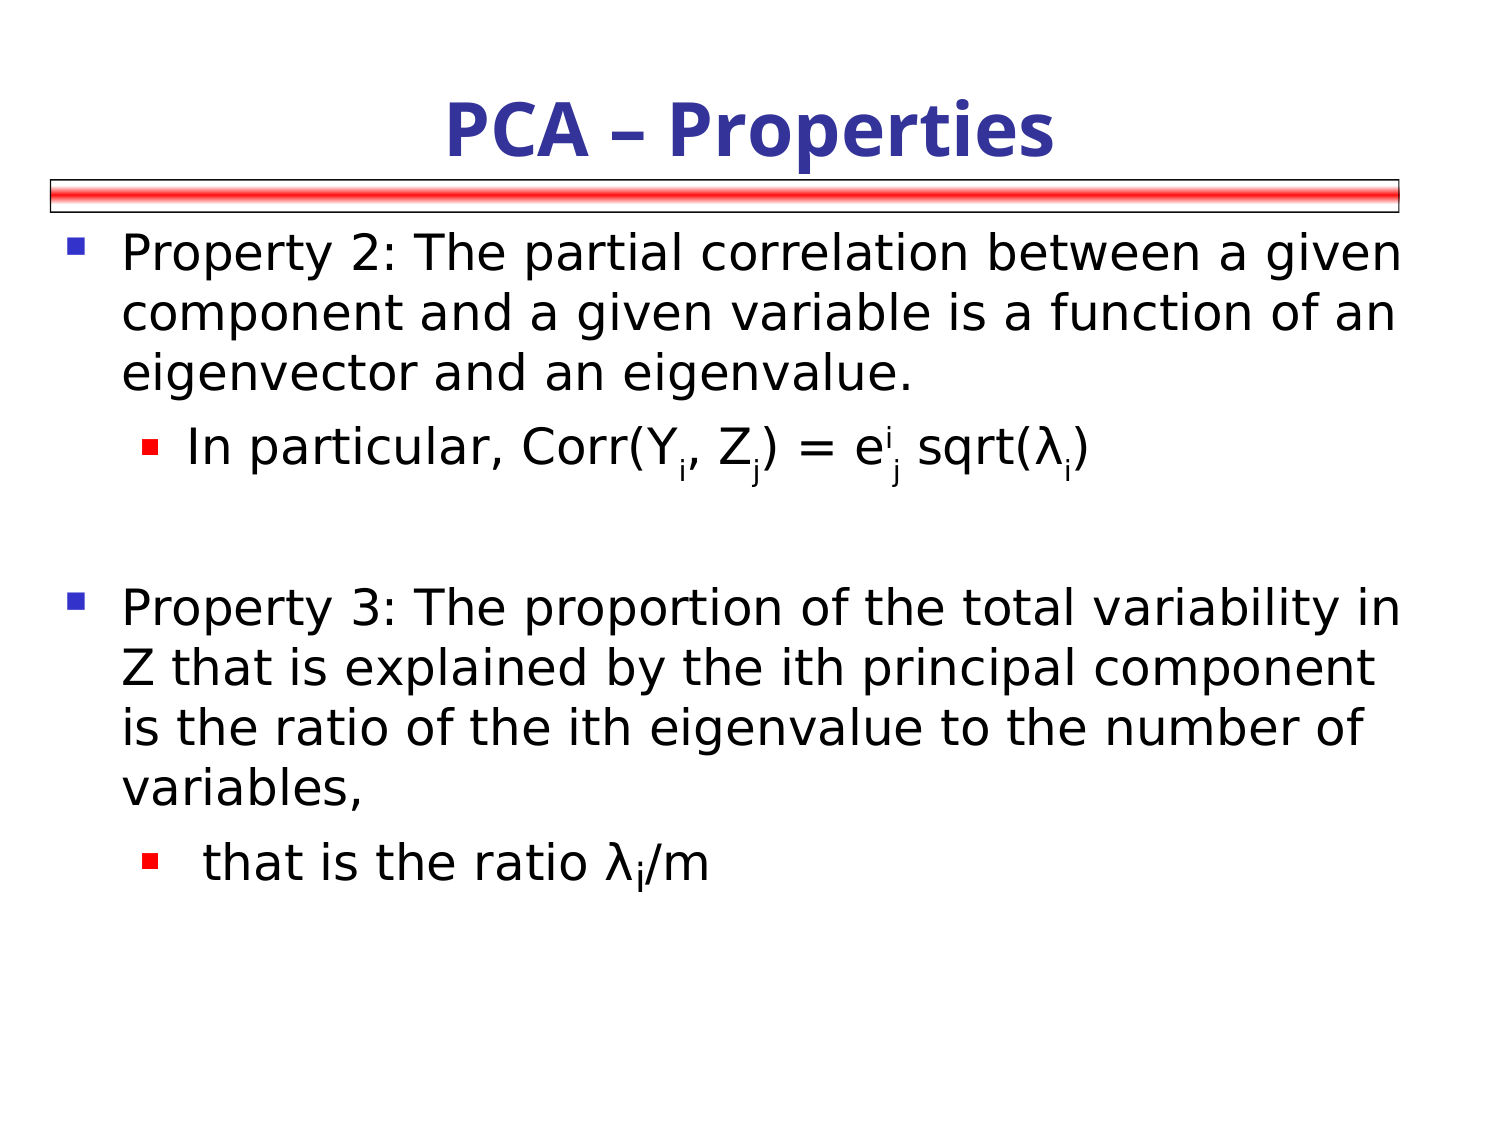

# PCA – Properties
Property 2: The partial correlation between a given component and a given variable is a function of an eigenvector and an eigenvalue.
In particular, Corr(Yi, Zj) = eij sqrt(λi)
Property 3: The proportion of the total variability in Z that is explained by the ith principal component is the ratio of the ith eigenvalue to the number of variables,
 that is the ratio λi/m